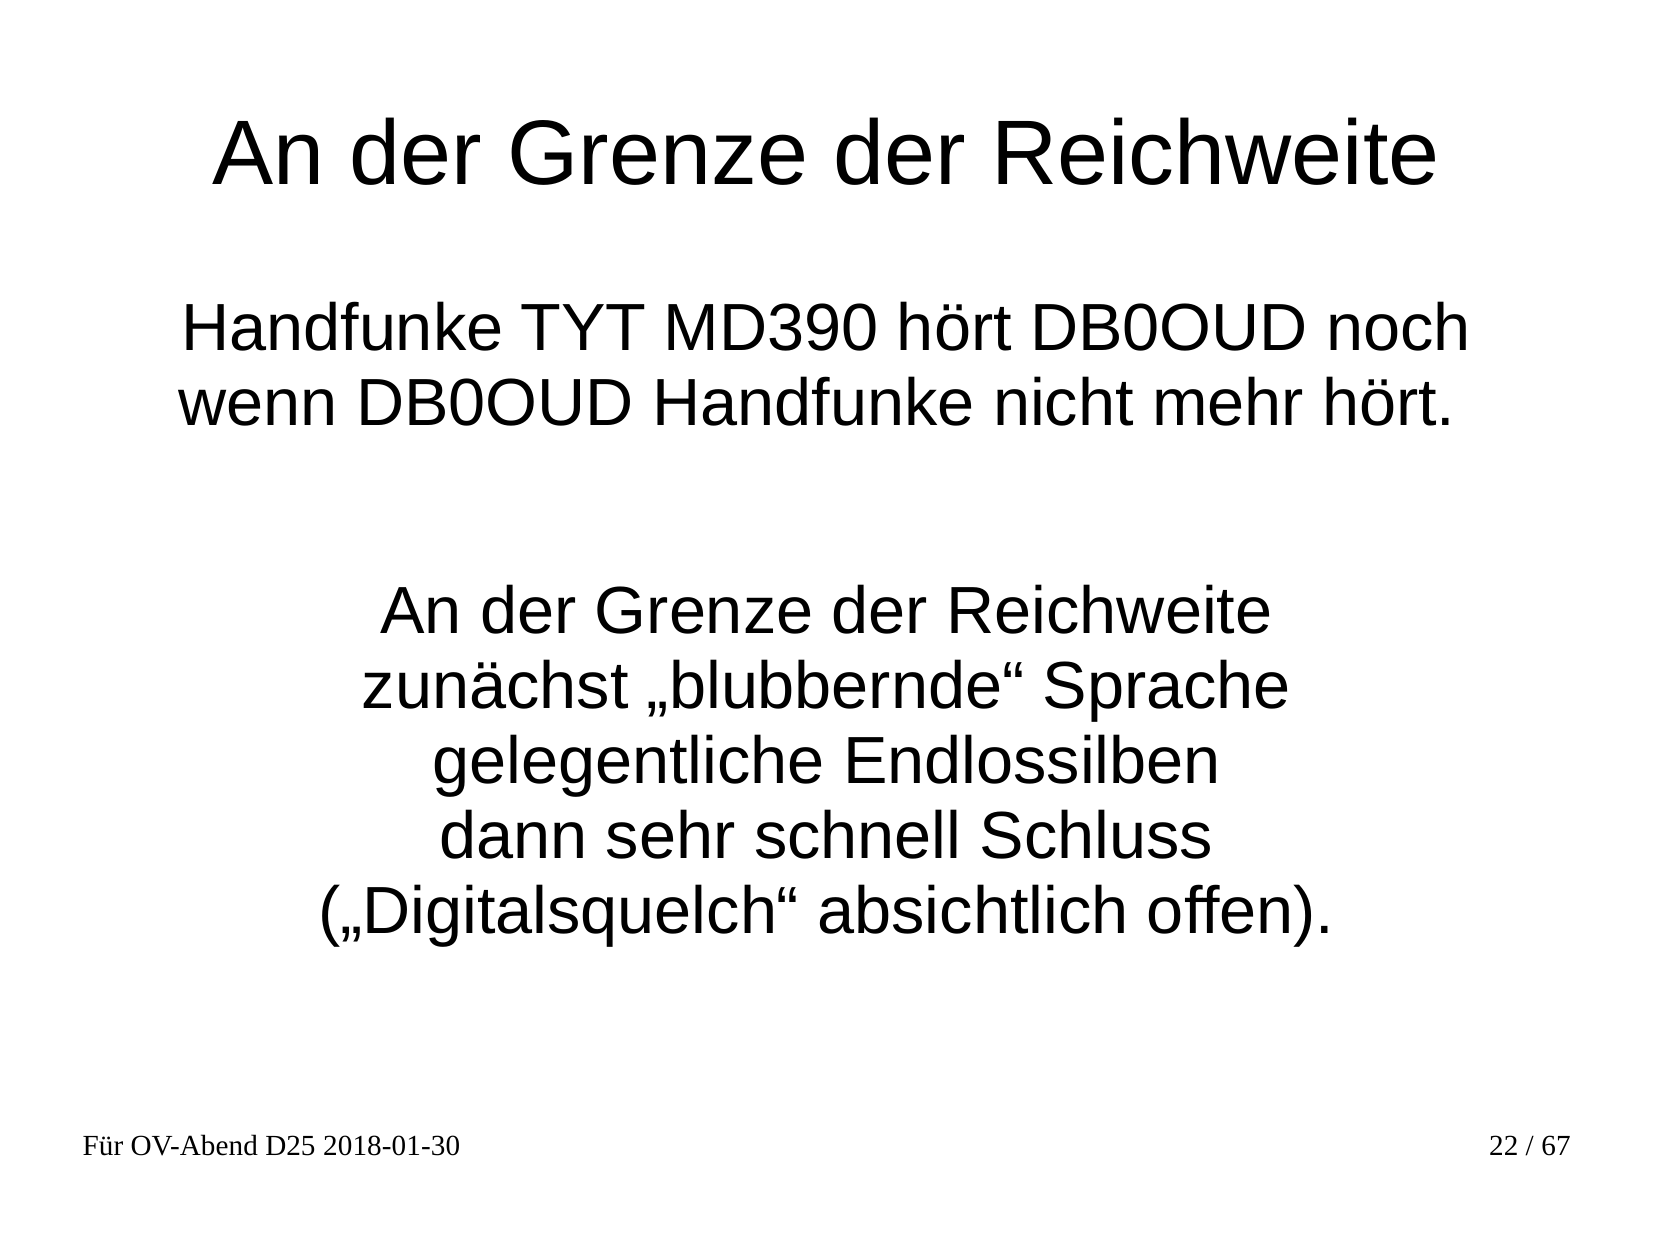

# An der Grenze der Reichweite
Handfunke TYT MD390 hört DB0OUD noch
wenn DB0OUD Handfunke nicht mehr hört.
An der Grenze der Reichweite
zunächst „blubbernde“ Sprache
gelegentliche Endlossilben
dann sehr schnell Schluss
(„Digitalsquelch“ absichtlich offen).
22